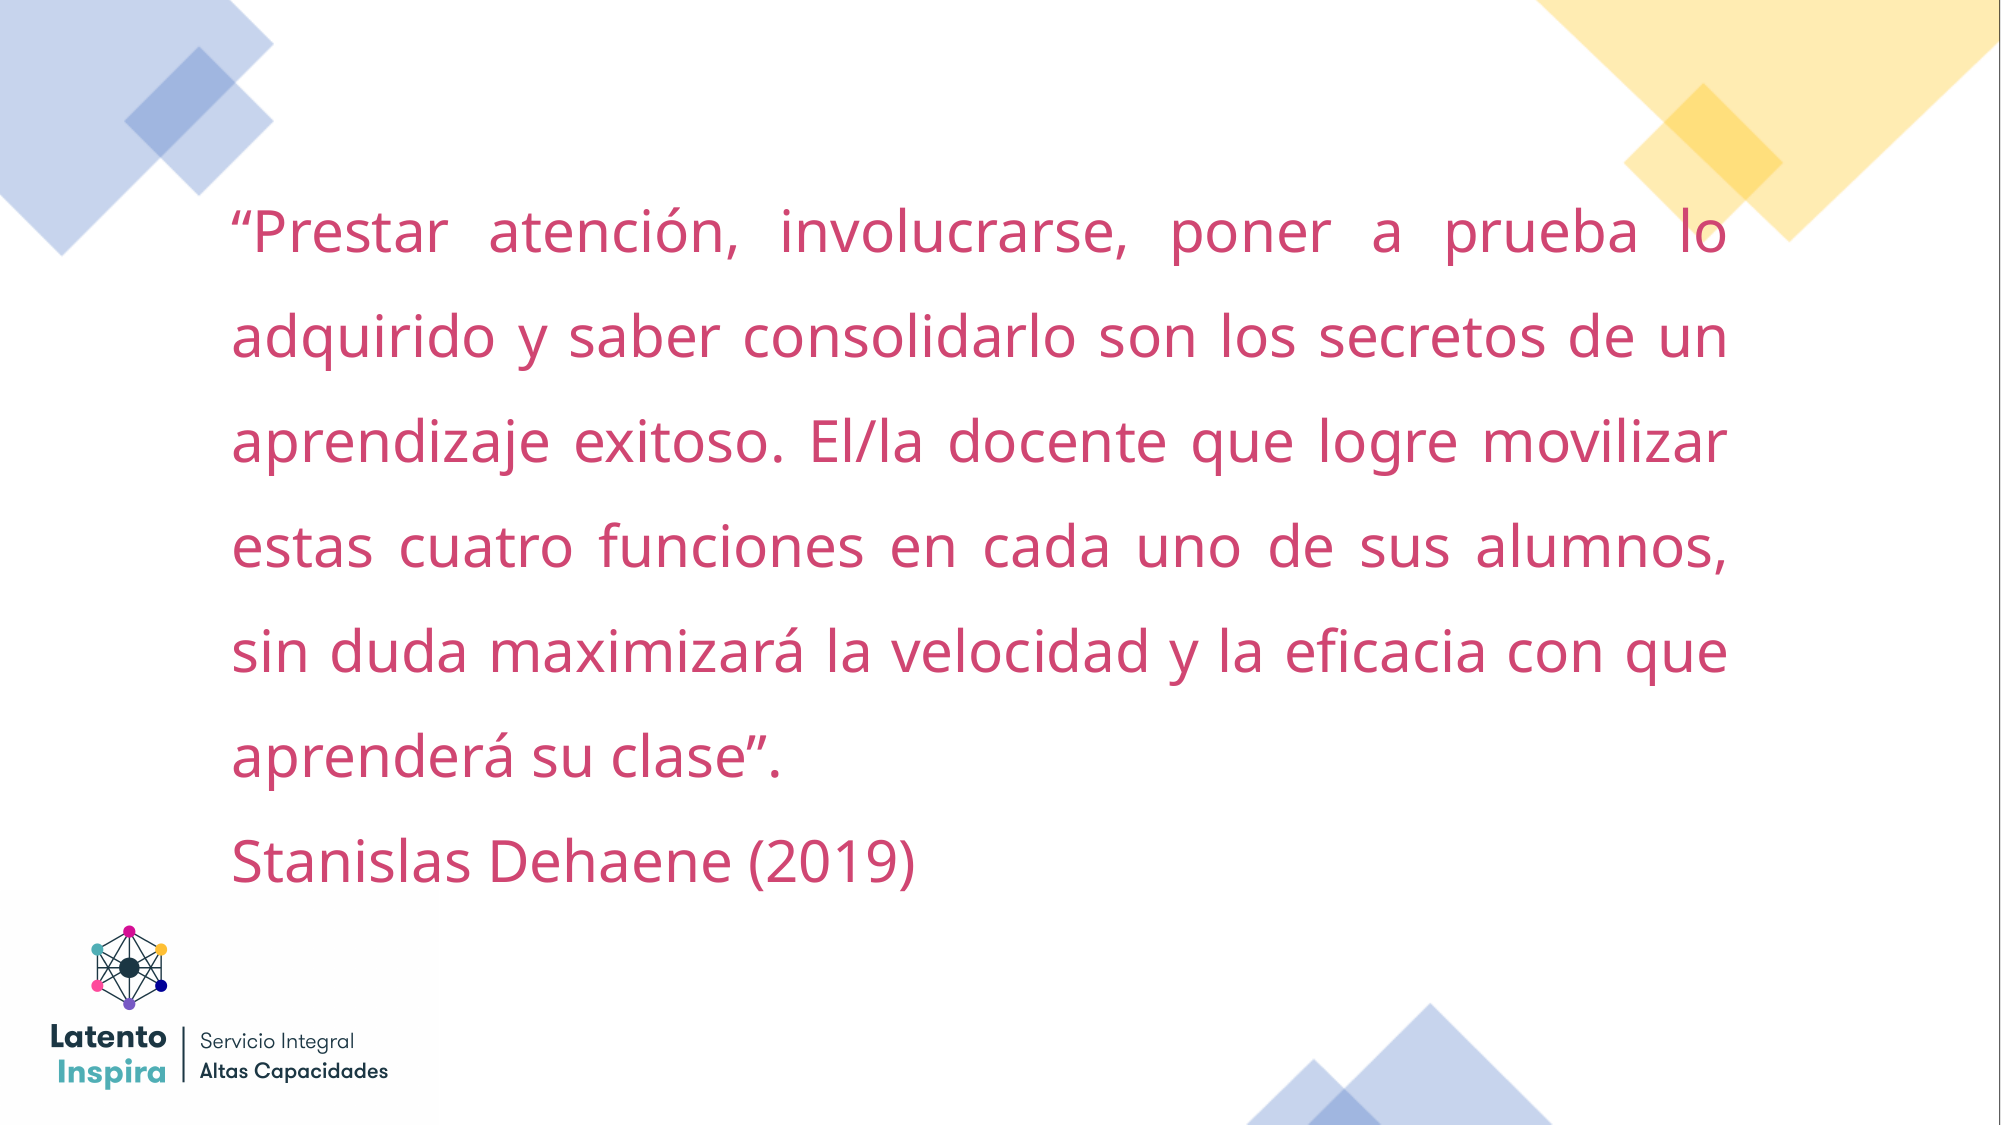

“Prestar atención, involucrarse, poner a prueba lo adquirido y saber consolidarlo son los secretos de un aprendizaje exitoso. El/la docente que logre movilizar estas cuatro funciones en cada uno de sus alumnos, sin duda maximizará la velocidad y la eficacia con que aprenderá su clase”.
Stanislas Dehaene (2019)